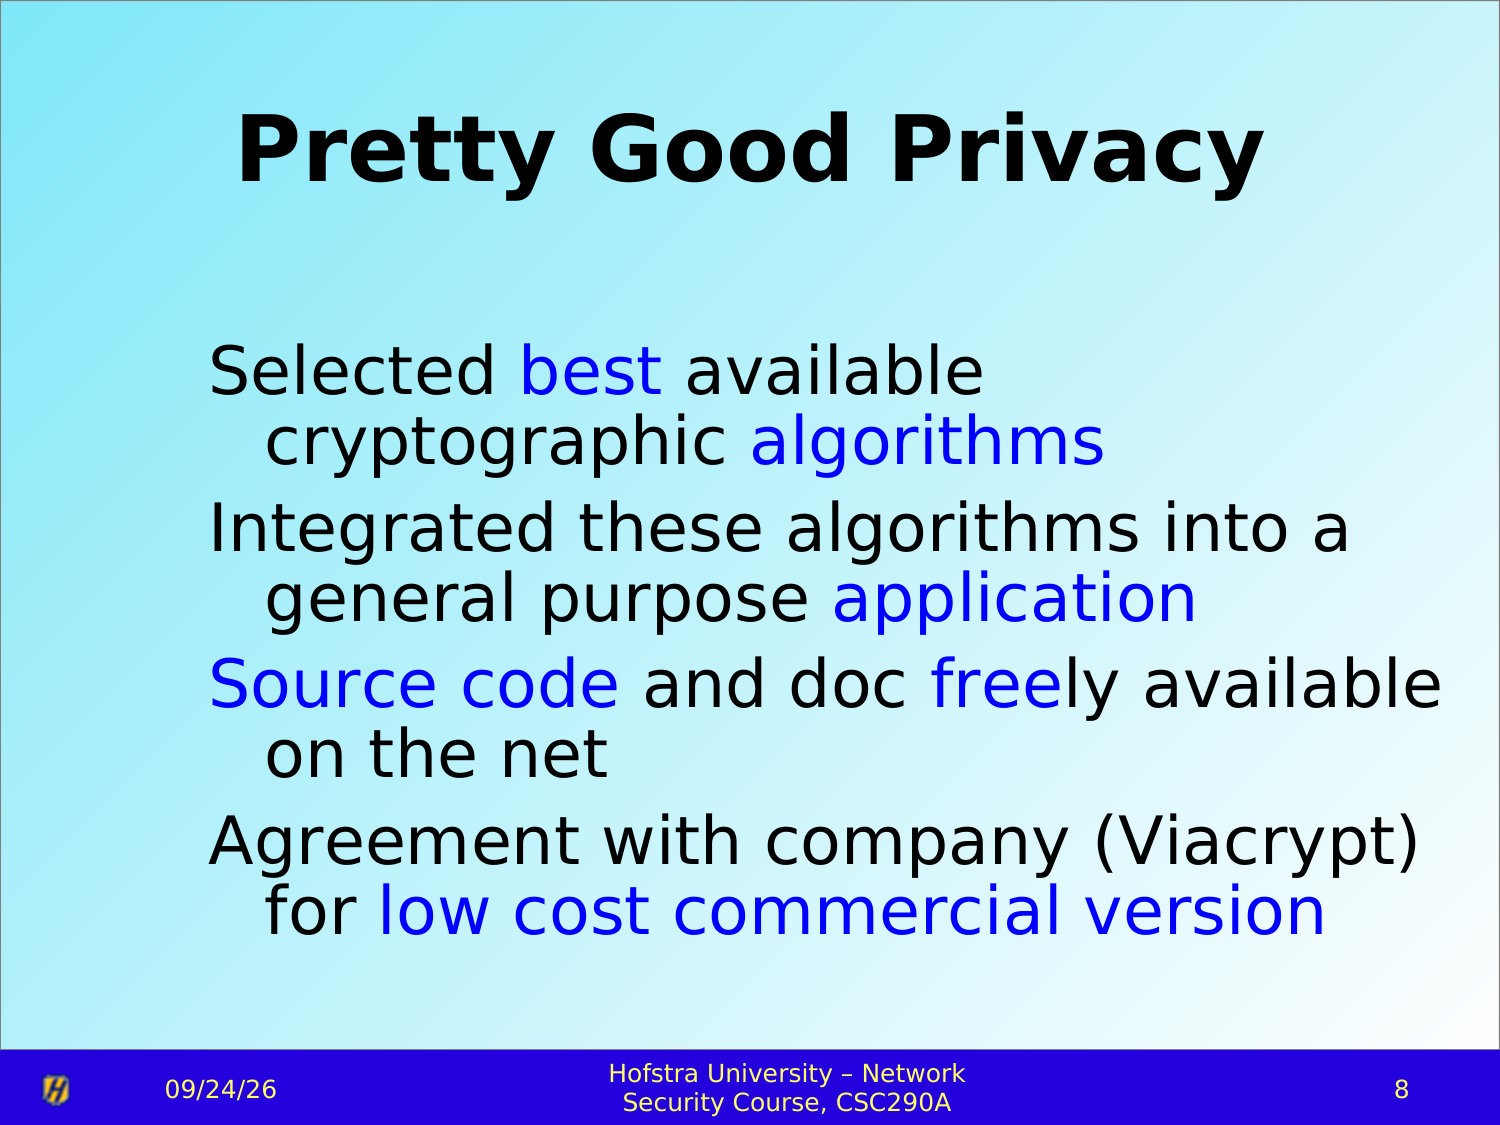

# Pretty Good Privacy
Selected best available cryptographic algorithms
Integrated these algorithms into a general purpose application
Source code and doc freely available on the net
Agreement with company (Viacrypt) for low cost commercial version
8